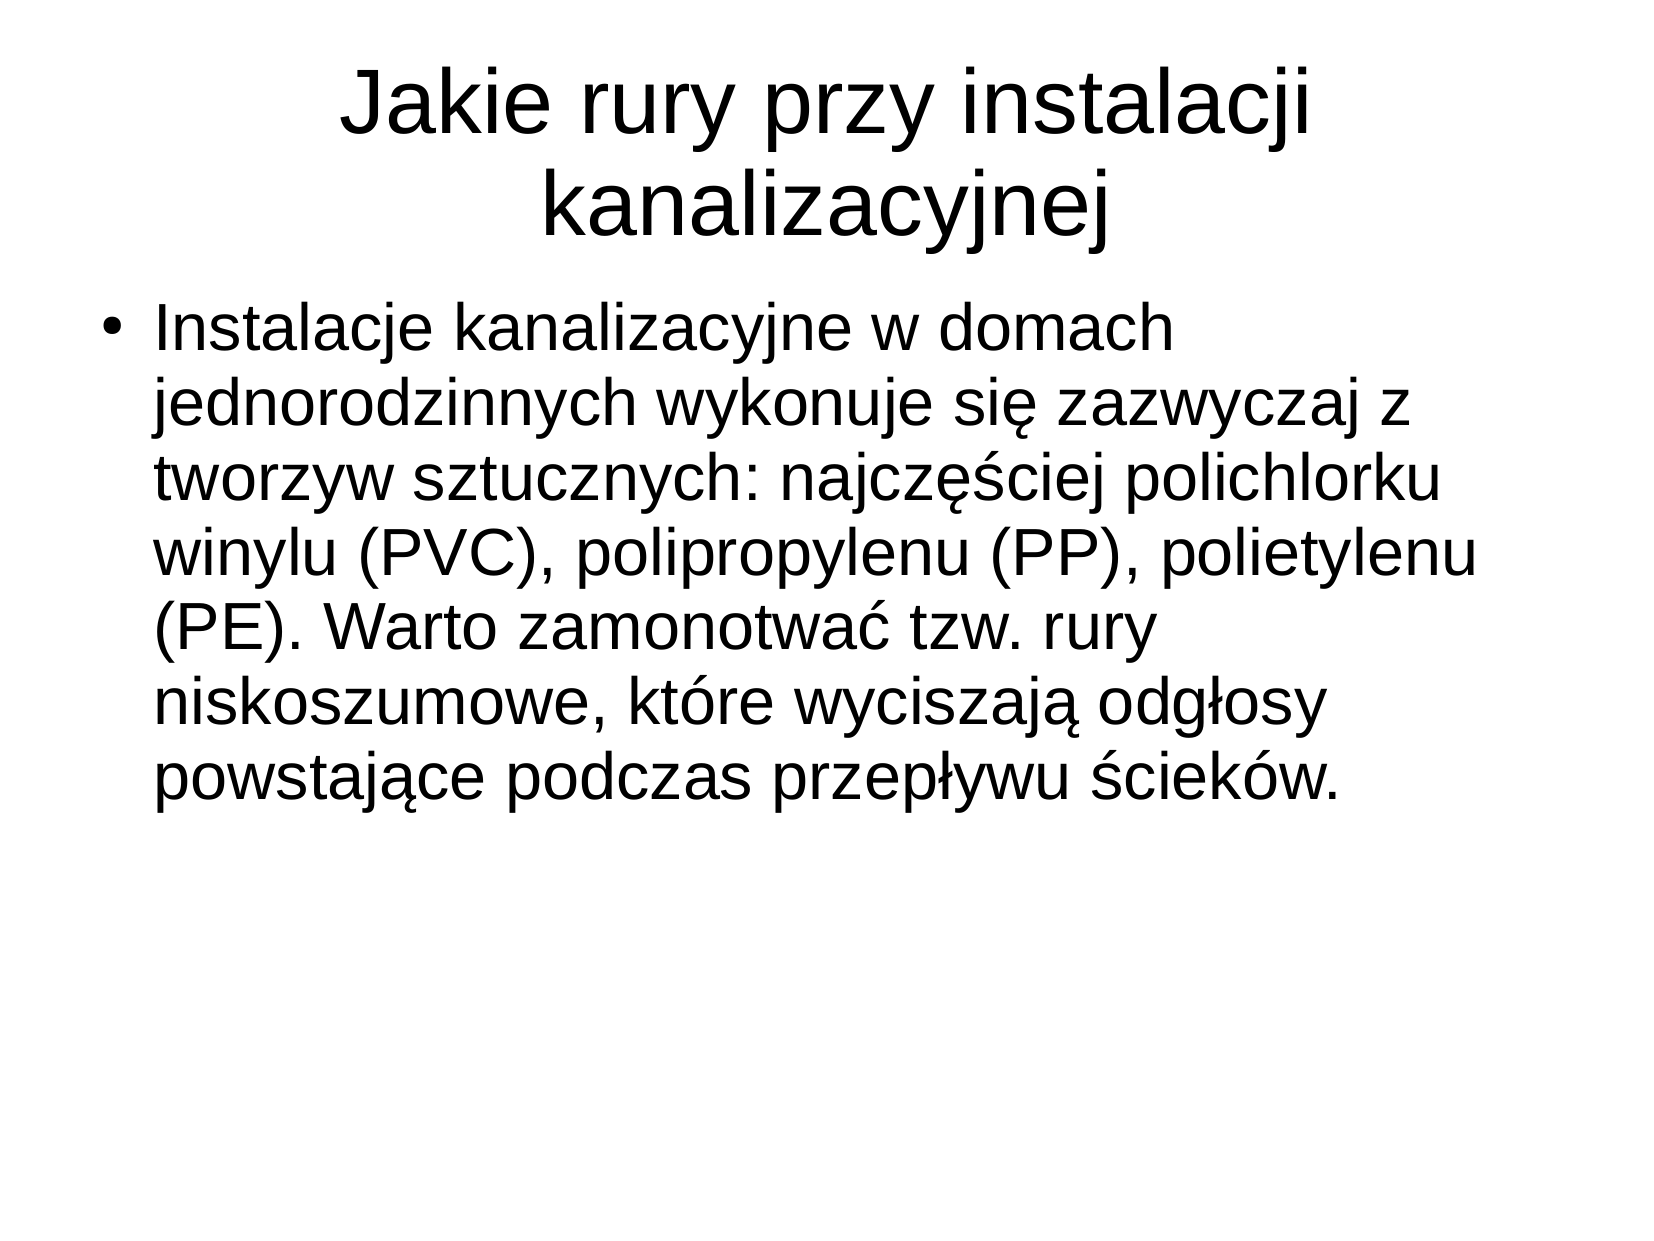

# Jakie rury przy instalacji kanalizacyjnej
Instalacje kanalizacyjne w domach jednorodzinnych wykonuje się zazwyczaj z tworzyw sztucznych: najczęściej polichlorku winylu (PVC), polipropylenu (PP), polietylenu (PE). Warto zamonotwać tzw. rury niskoszumowe, które wyciszają odgłosy powstające podczas przepływu ścieków.